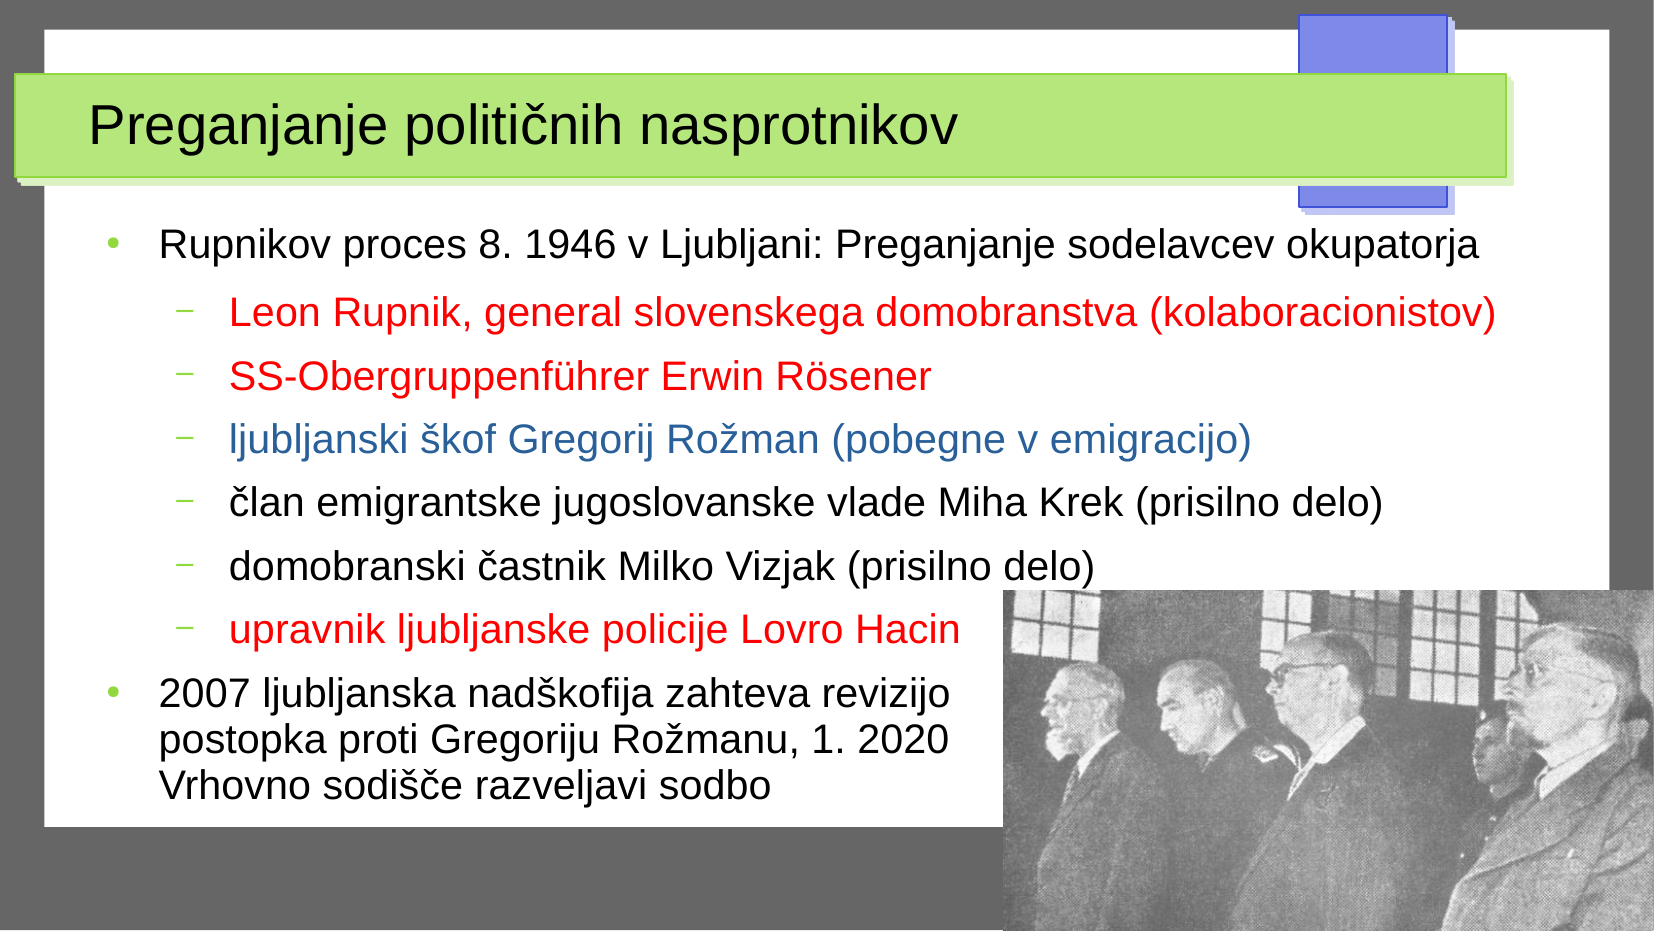

# Preganjanje političnih nasprotnikov
Rupnikov proces 8. 1946 v Ljubljani: Preganjanje sodelavcev okupatorja
Leon Rupnik, general slovenskega domobranstva (kolaboracionistov)
SS-Obergruppenführer Erwin Rösener
ljubljanski škof Gregorij Rožman (pobegne v emigracijo)
član emigrantske jugoslovanske vlade Miha Krek (prisilno delo)
domobranski častnik Milko Vizjak (prisilno delo)
upravnik ljubljanske policije Lovro Hacin
2007 ljubljanska nadškofija zahteva revizijo
postopka proti Gregoriju Rožmanu, 1. 2020
Vrhovno sodišče razveljavi sodbo